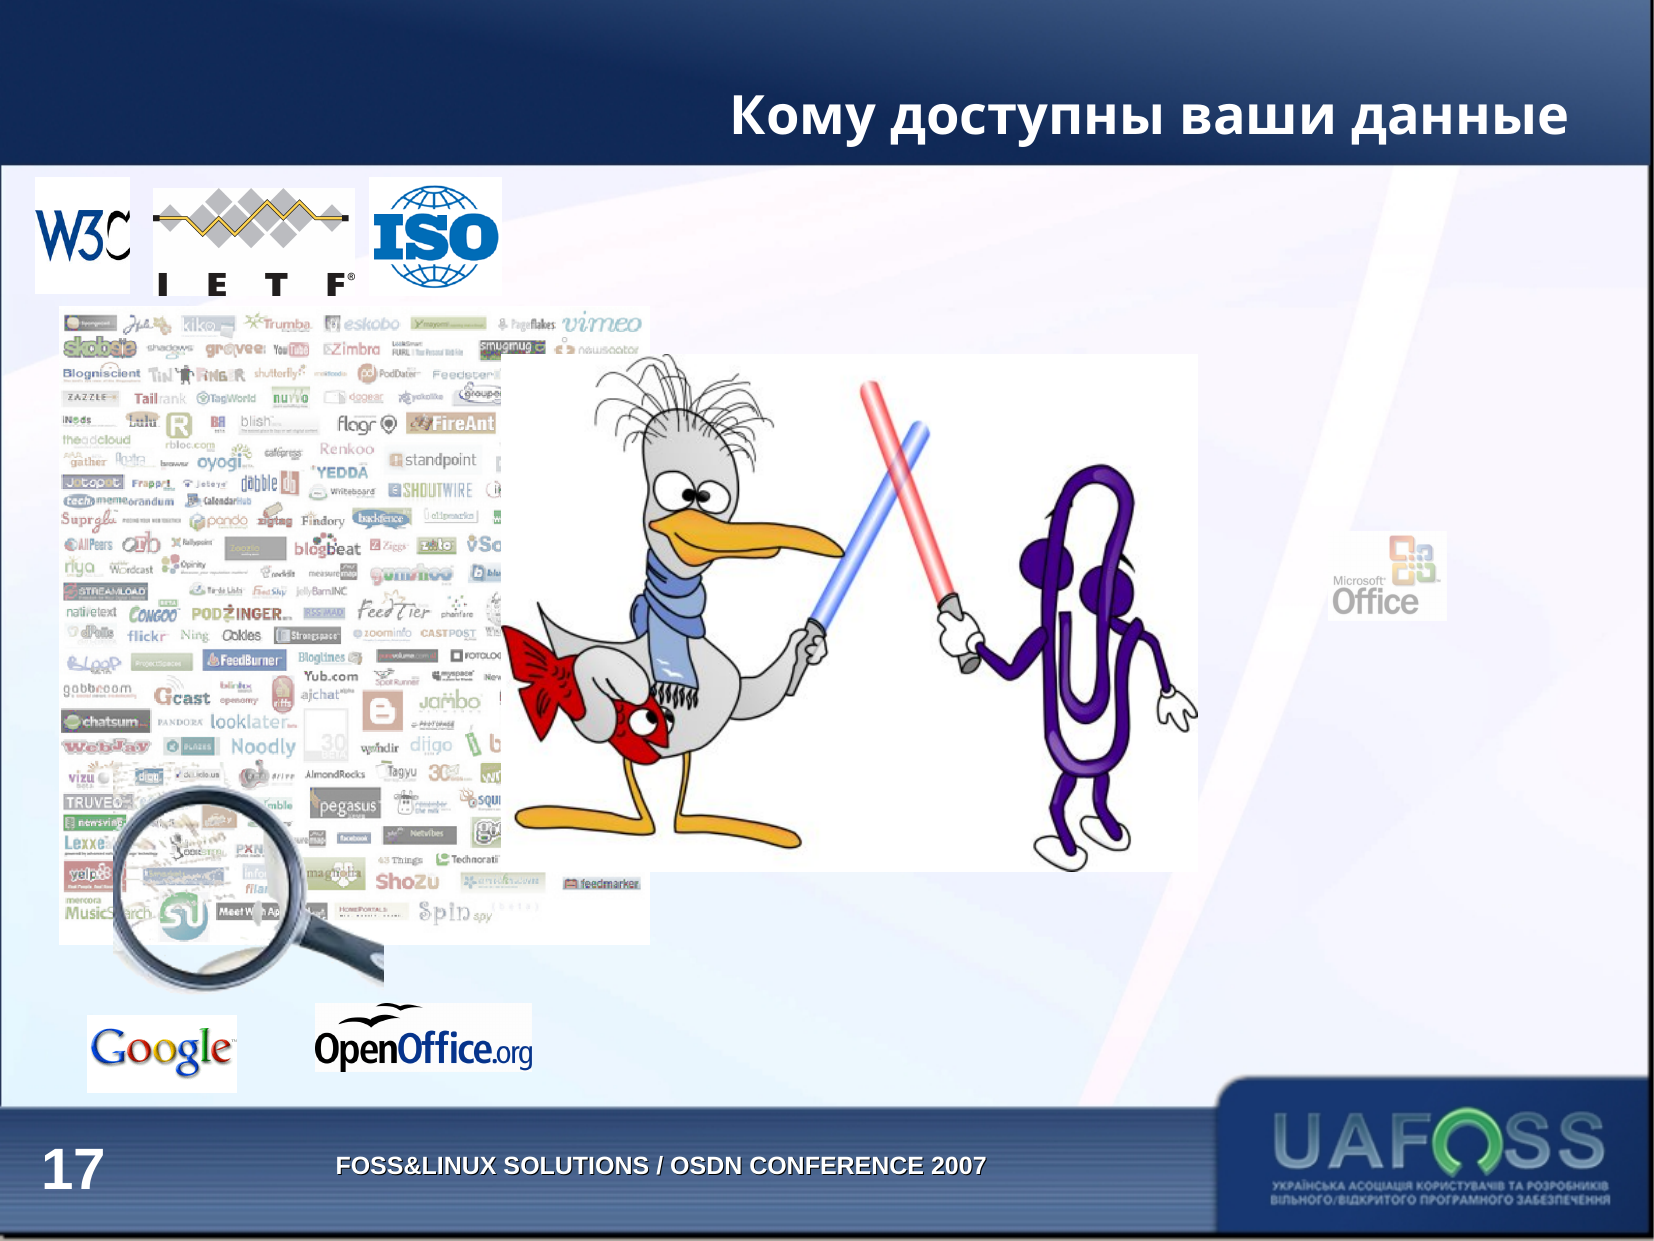

# Кому доступны ваши данные
FOSS&LINUX SOLUTIONS / OSDN CONFERENCE 2007